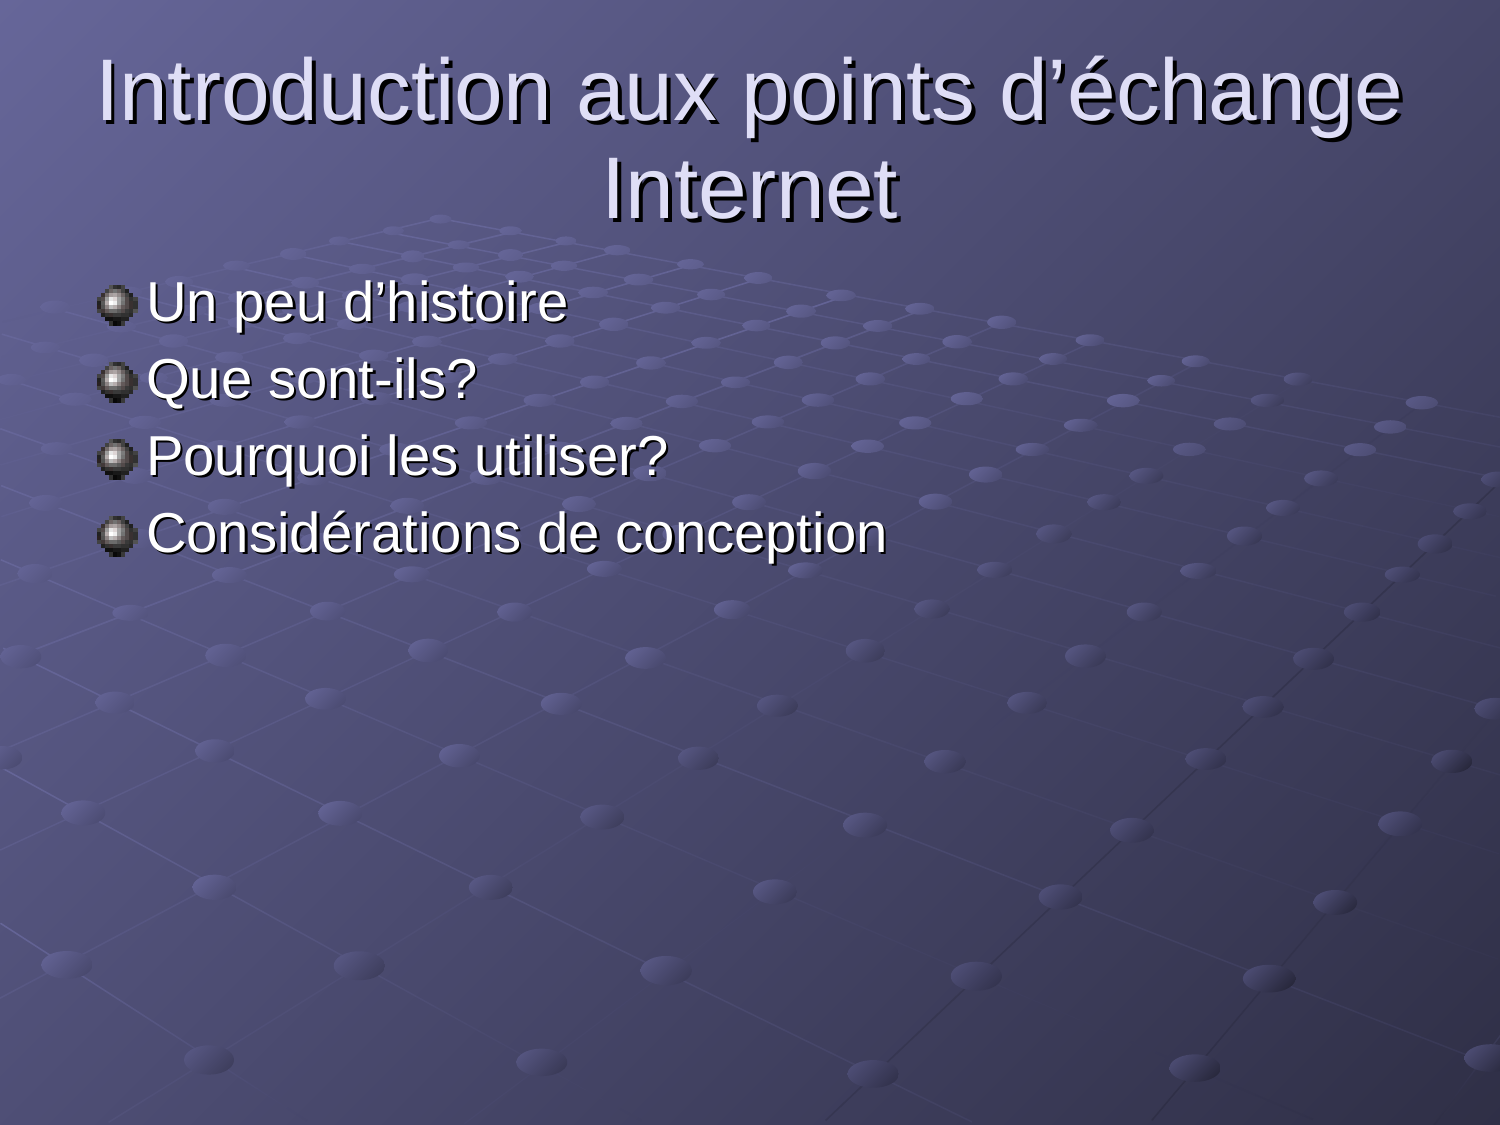

# Introduction aux points d’échange Internet
Un peu d’histoire
Que sont-ils?
Pourquoi les utiliser?
Considérations de conception